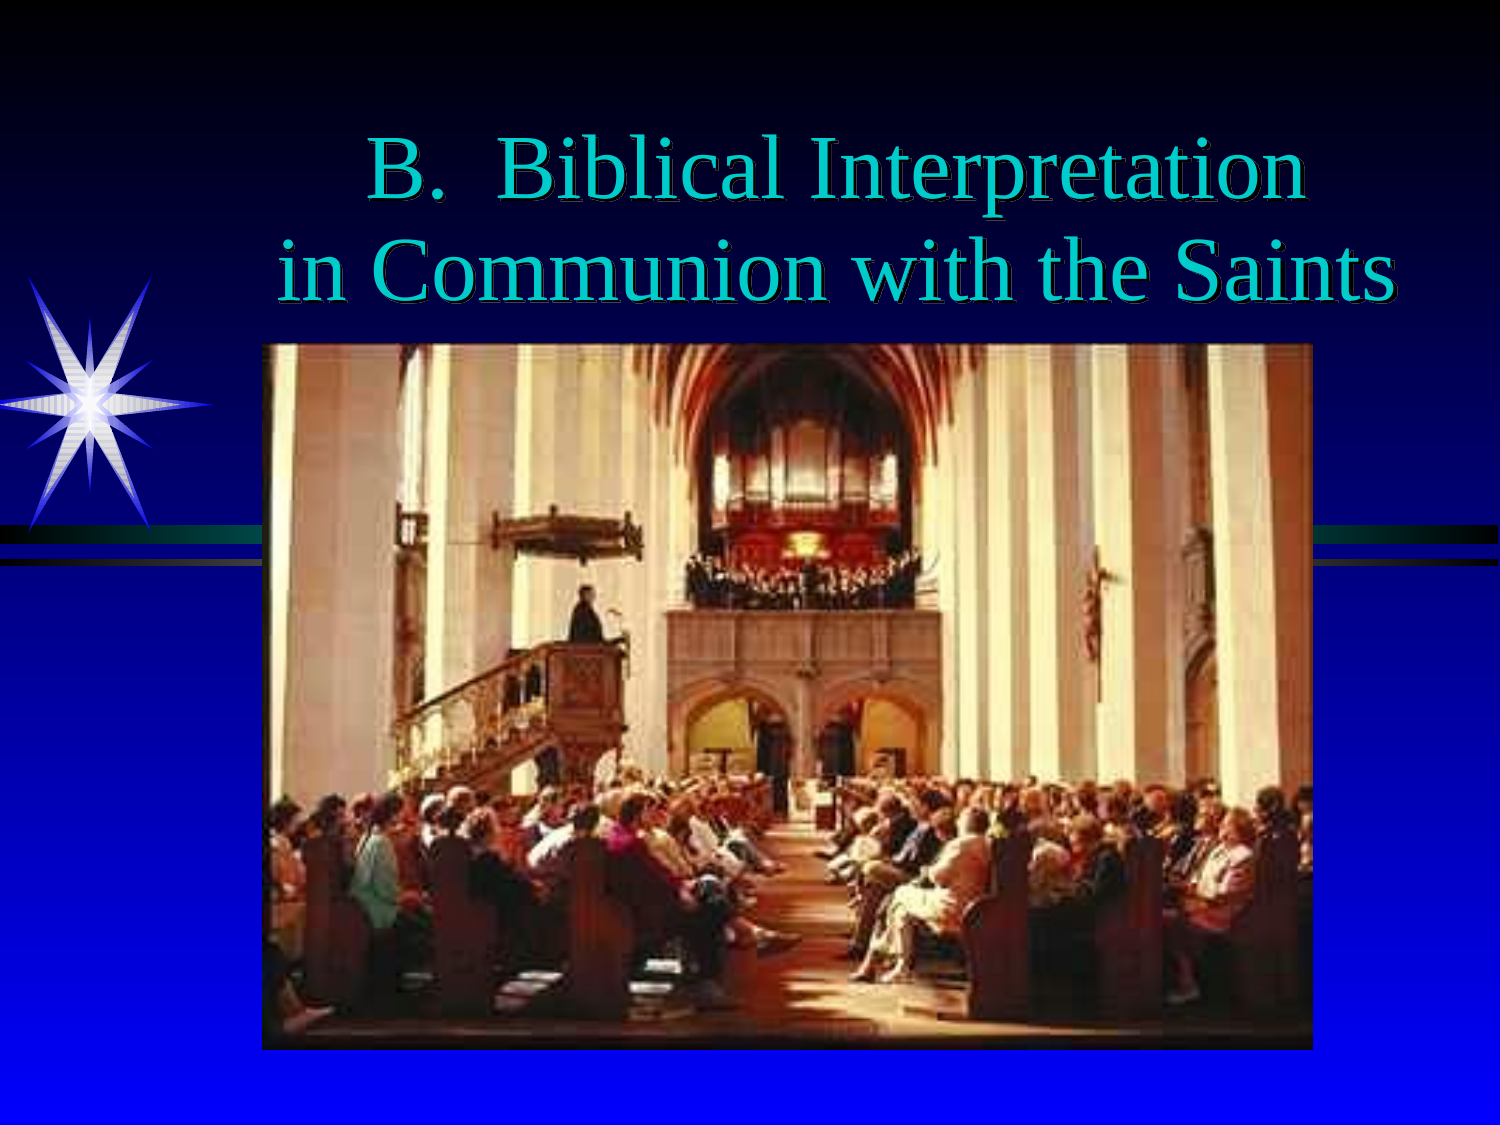

# B. Biblical Interpretation in Communion with the Saints